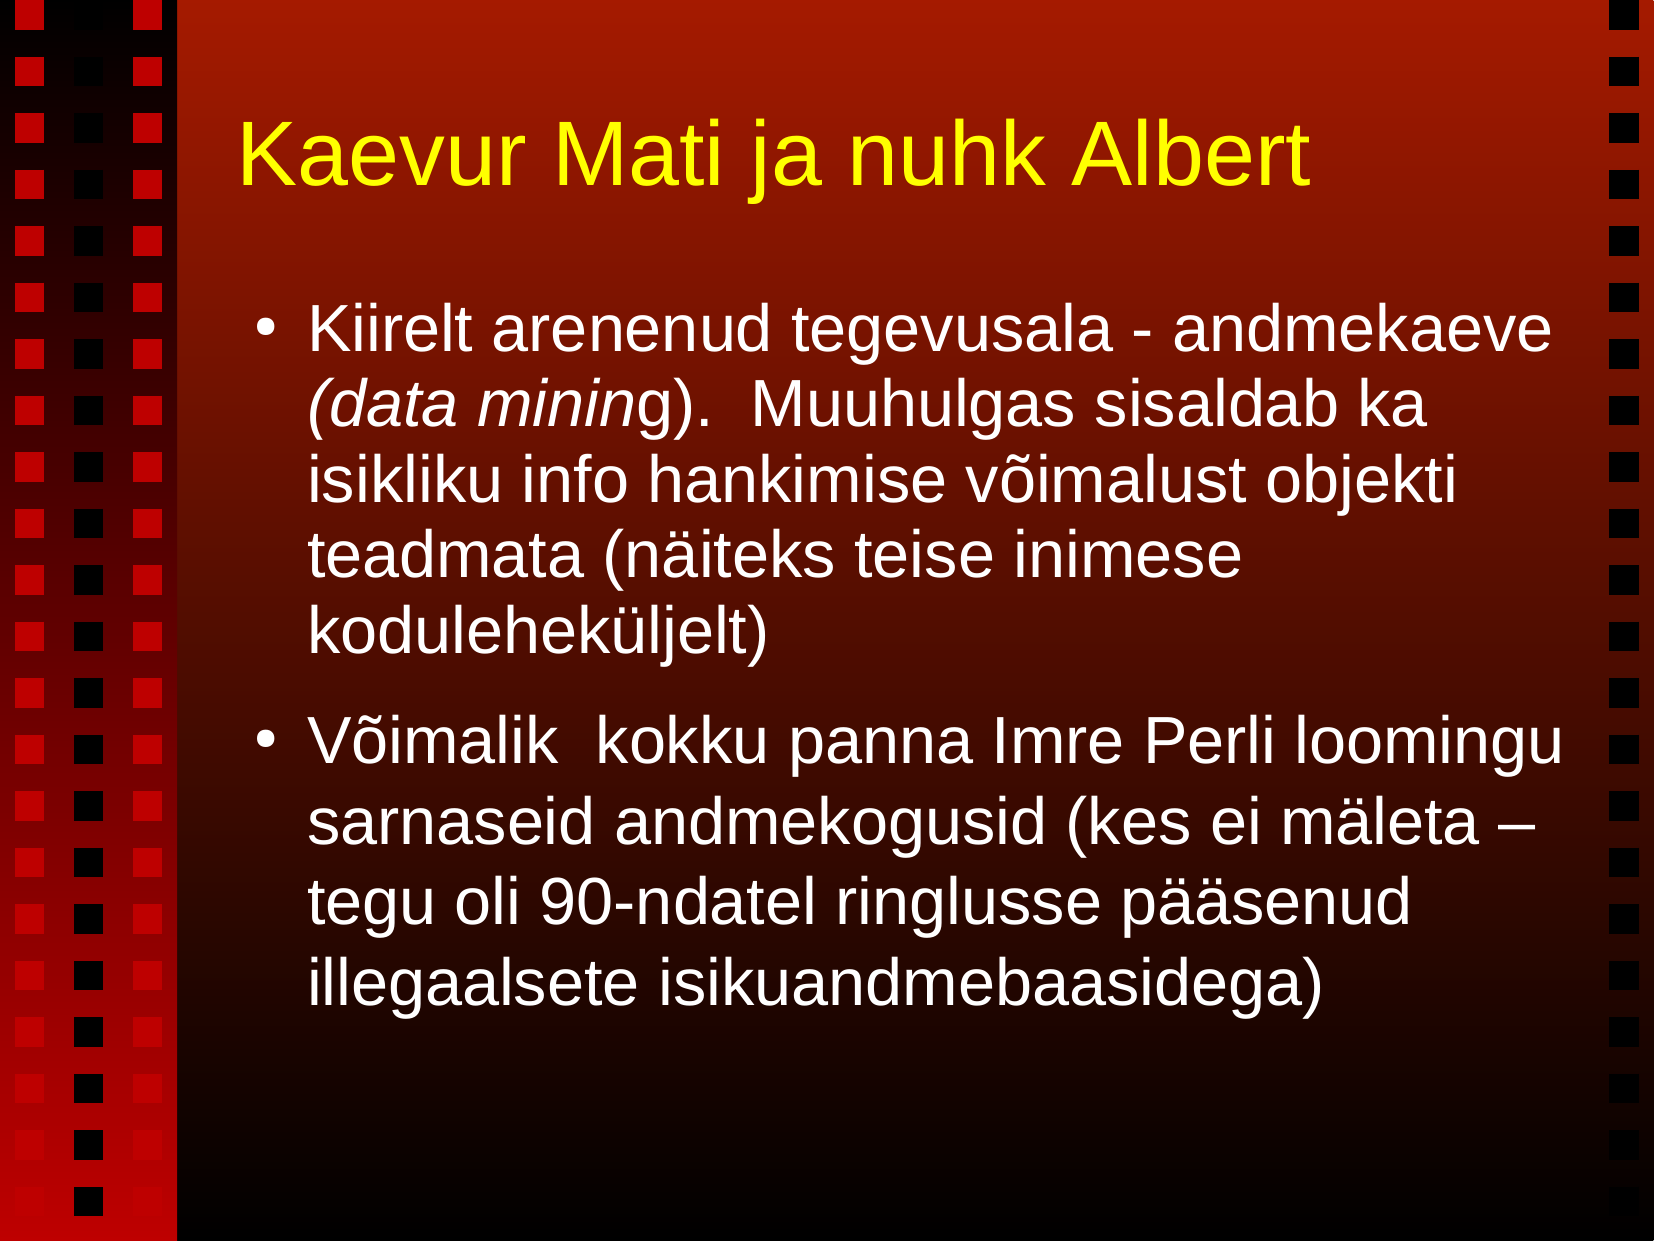

# Kaevur Mati ja nuhk Albert
Kiirelt arenenud tegevusala - andmekaeve (data mining). Muuhulgas sisaldab ka isikliku info hankimise võimalust objekti teadmata (näiteks teise inimese koduleheküljelt)
Võimalik kokku panna Imre Perli loomingu sarnaseid andmekogusid (kes ei mäleta – tegu oli 90-ndatel ringlusse pääsenud illegaalsete isikuandmebaasidega)